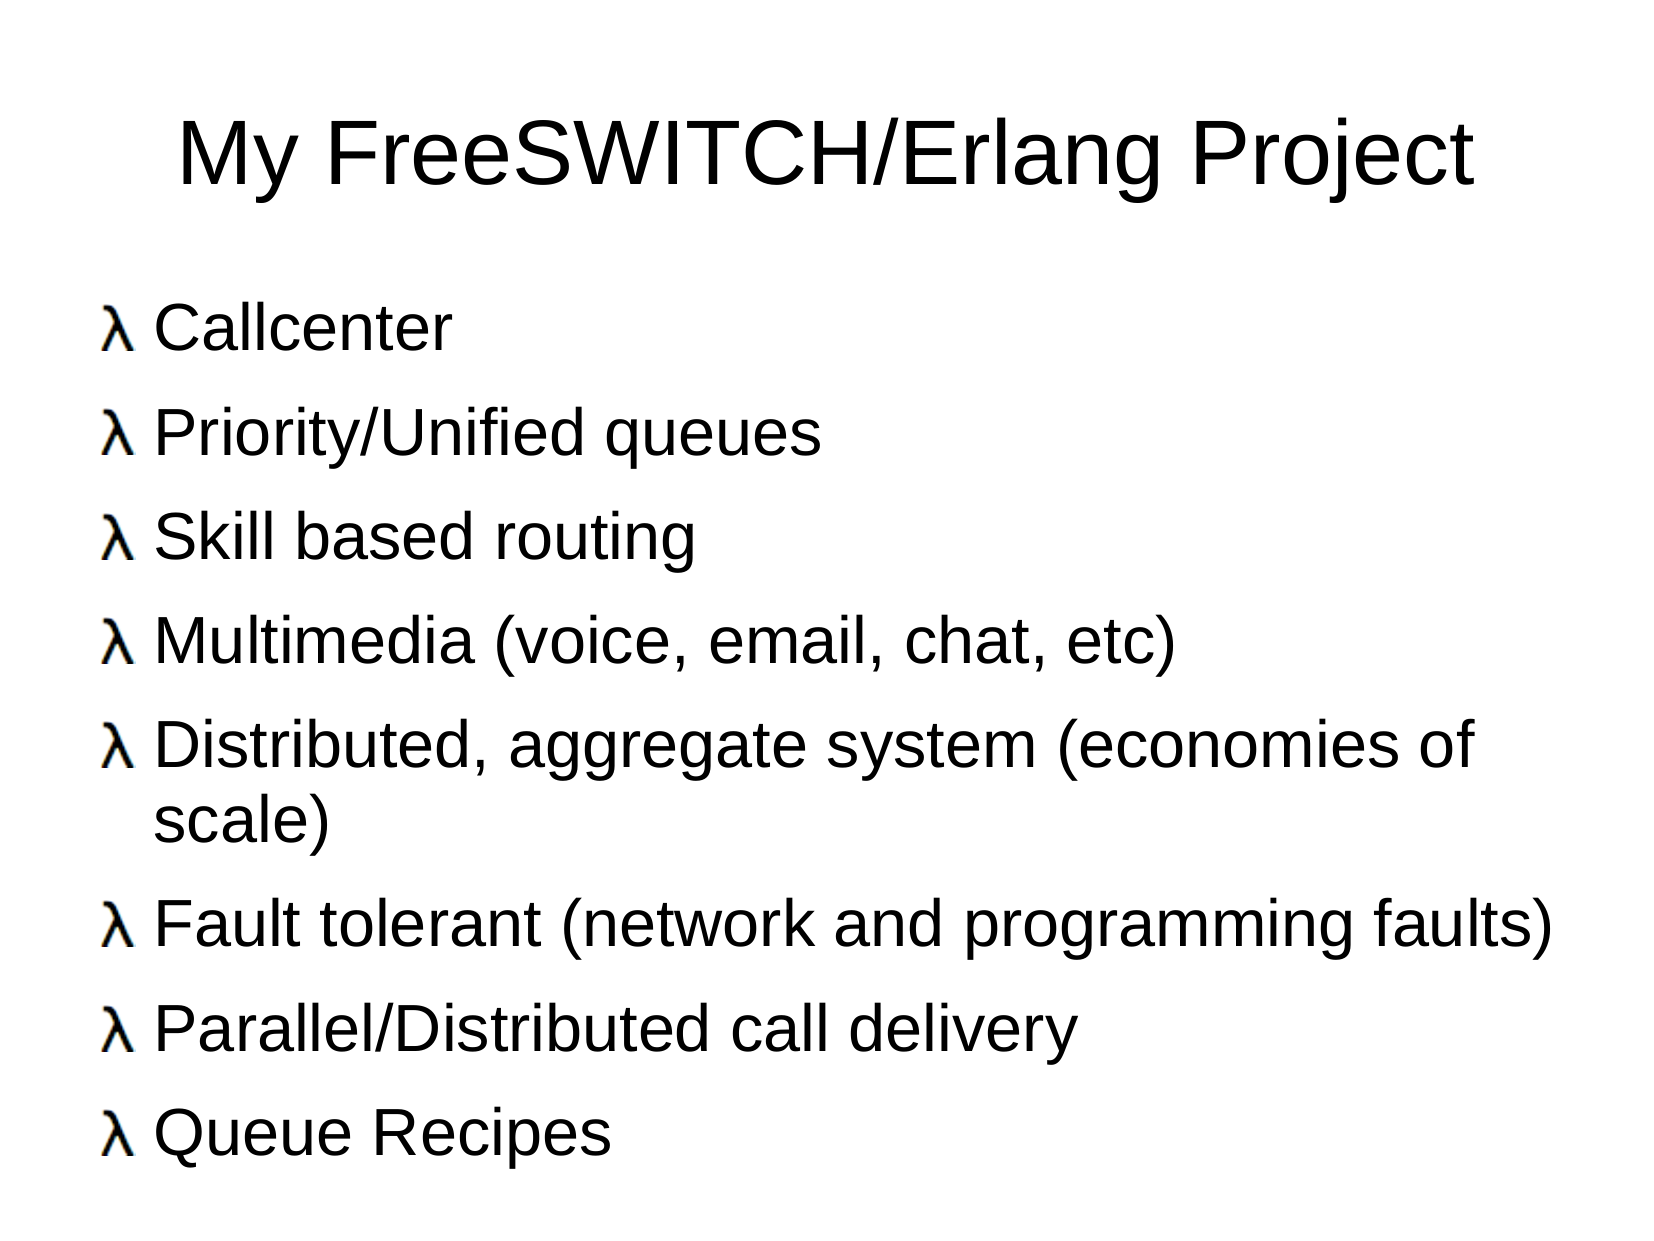

# My FreeSWITCH/Erlang Project
Callcenter
Priority/Unified queues
Skill based routing
Multimedia (voice, email, chat, etc)
Distributed, aggregate system (economies of scale)
Fault tolerant (network and programming faults)
Parallel/Distributed call delivery
Queue Recipes